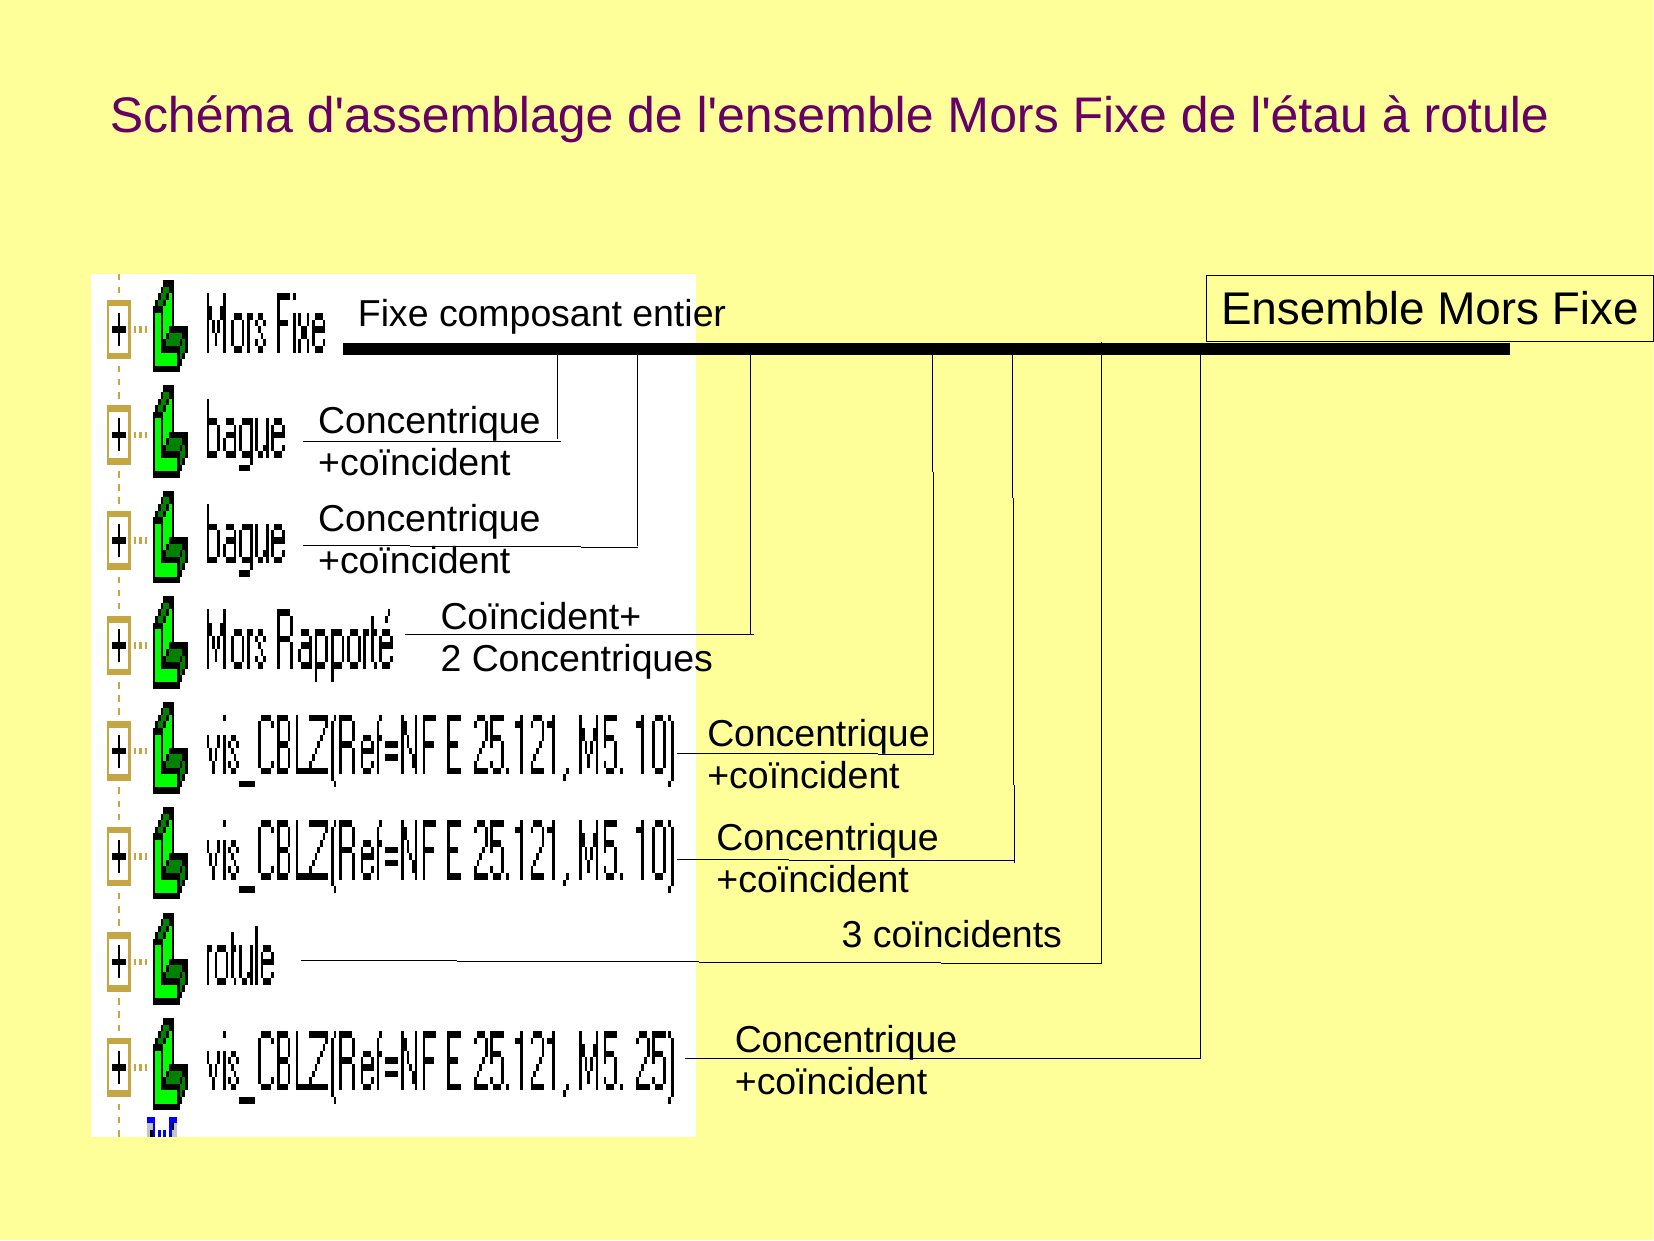

Schéma d'assemblage de l'ensemble Mors Fixe de l'étau à rotule
Ensemble Mors Fixe
Fixe composant entier
Concentrique
+coïncident
Concentrique
+coïncident
Coïncident+
2 Concentriques
Concentrique
+coïncident
Concentrique
+coïncident
3 coïncidents
Concentrique
+coïncident